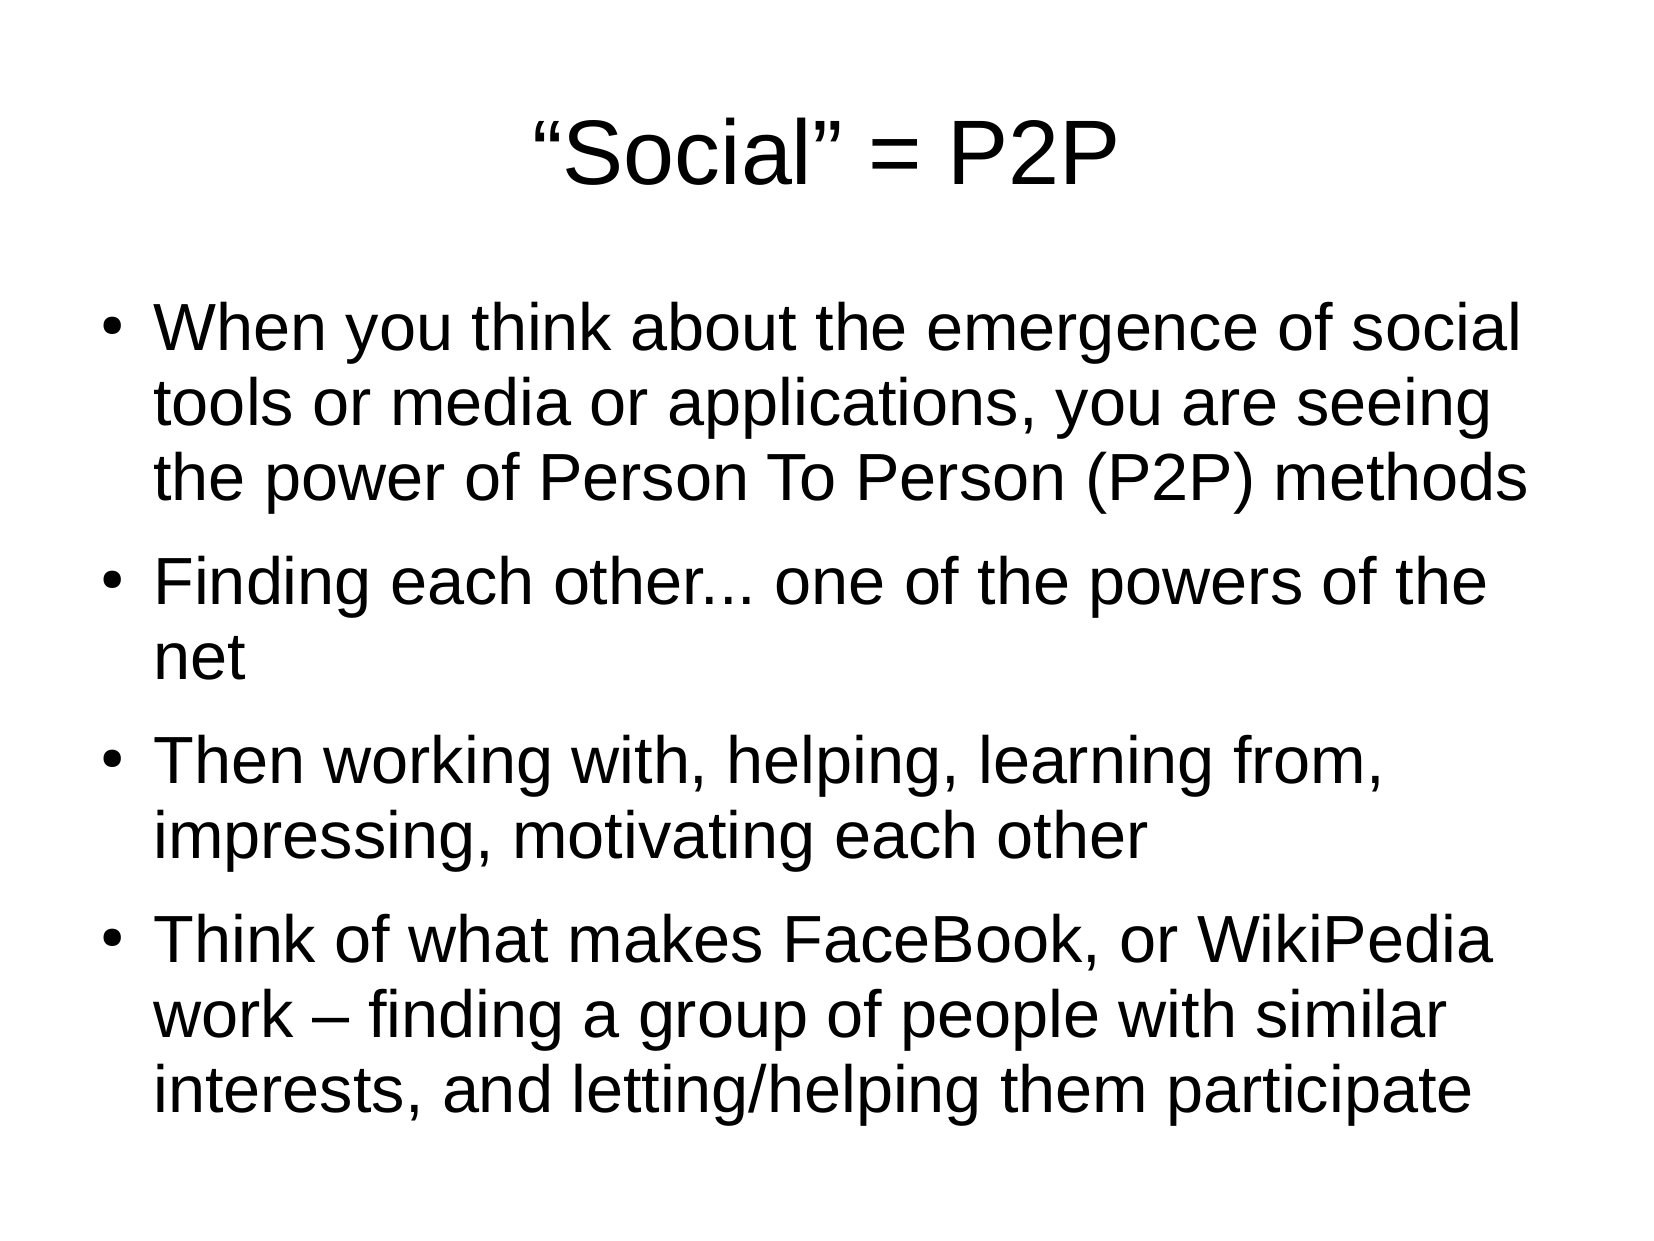

# “Social” = P2P
When you think about the emergence of social tools or media or applications, you are seeing the power of Person To Person (P2P) methods
Finding each other... one of the powers of the net
Then working with, helping, learning from, impressing, motivating each other
Think of what makes FaceBook, or WikiPedia work – finding a group of people with similar interests, and letting/helping them participate